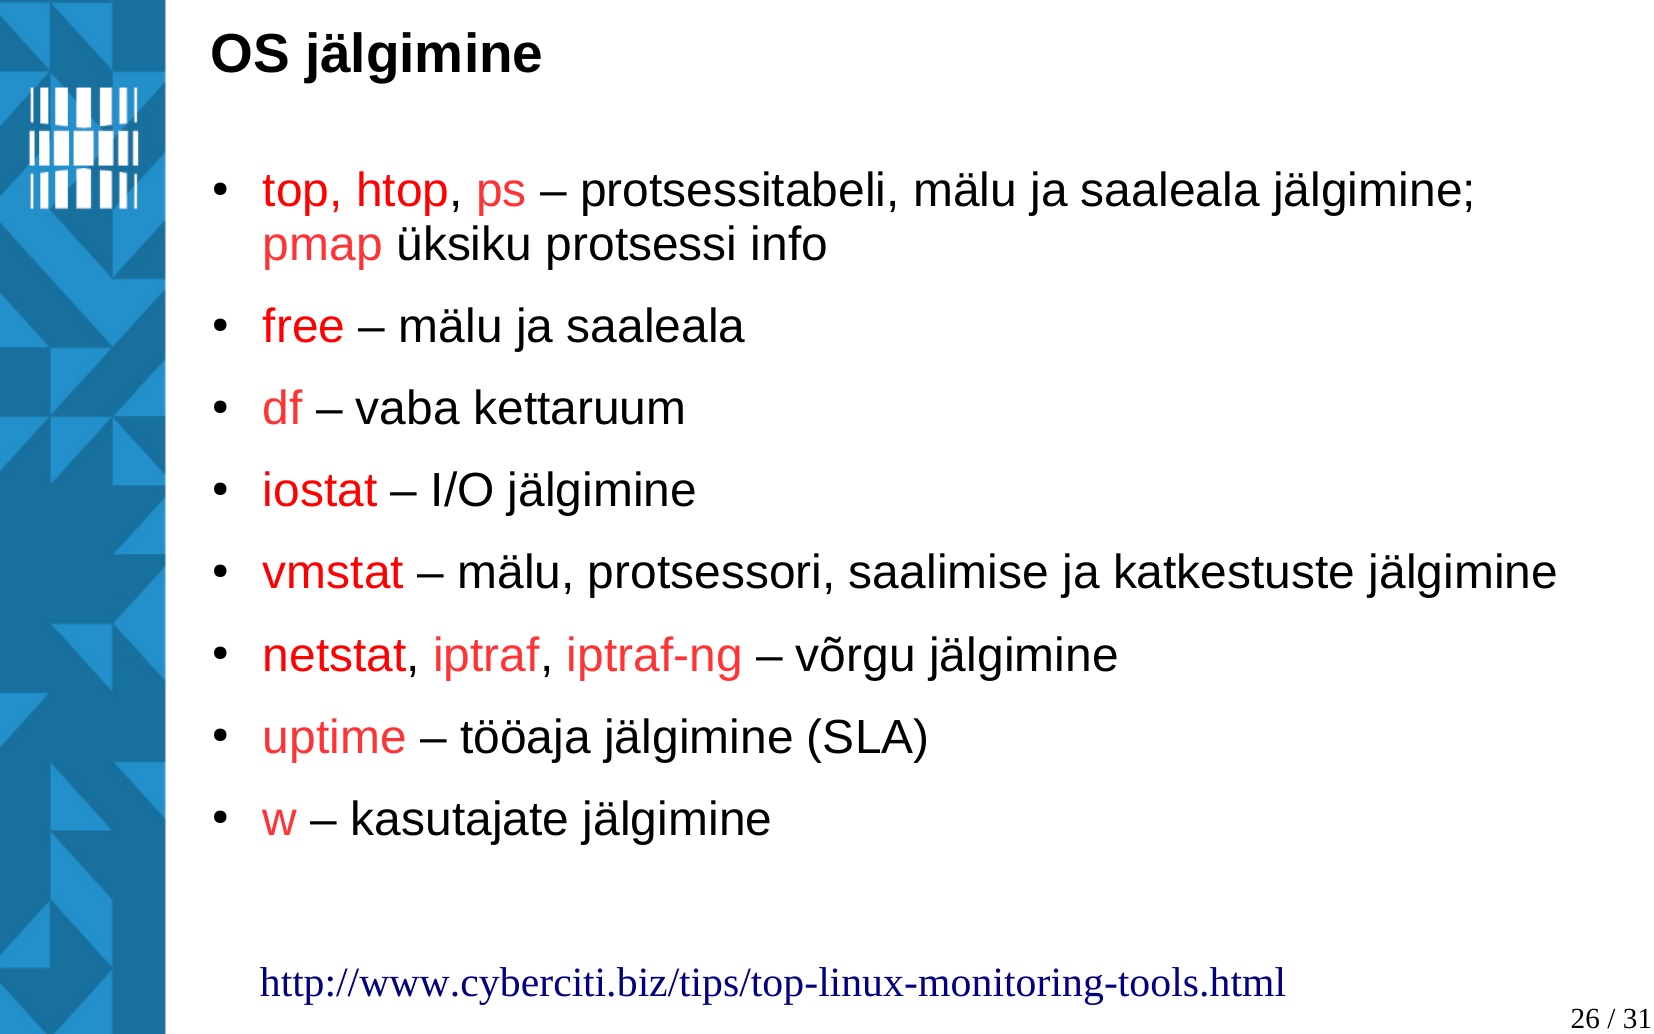

# OS jälgimine
top, htop, ps – protsessitabeli, mälu ja saaleala jälgimine; pmap üksiku protsessi info
free – mälu ja saaleala
df – vaba kettaruum
iostat – I/O jälgimine
vmstat – mälu, protsessori, saalimise ja katkestuste jälgimine
netstat, iptraf, iptraf-ng – võrgu jälgimine
uptime – tööaja jälgimine (SLA)
w – kasutajate jälgimine
http://www.cyberciti.biz/tips/top-linux-monitoring-tools.html
26